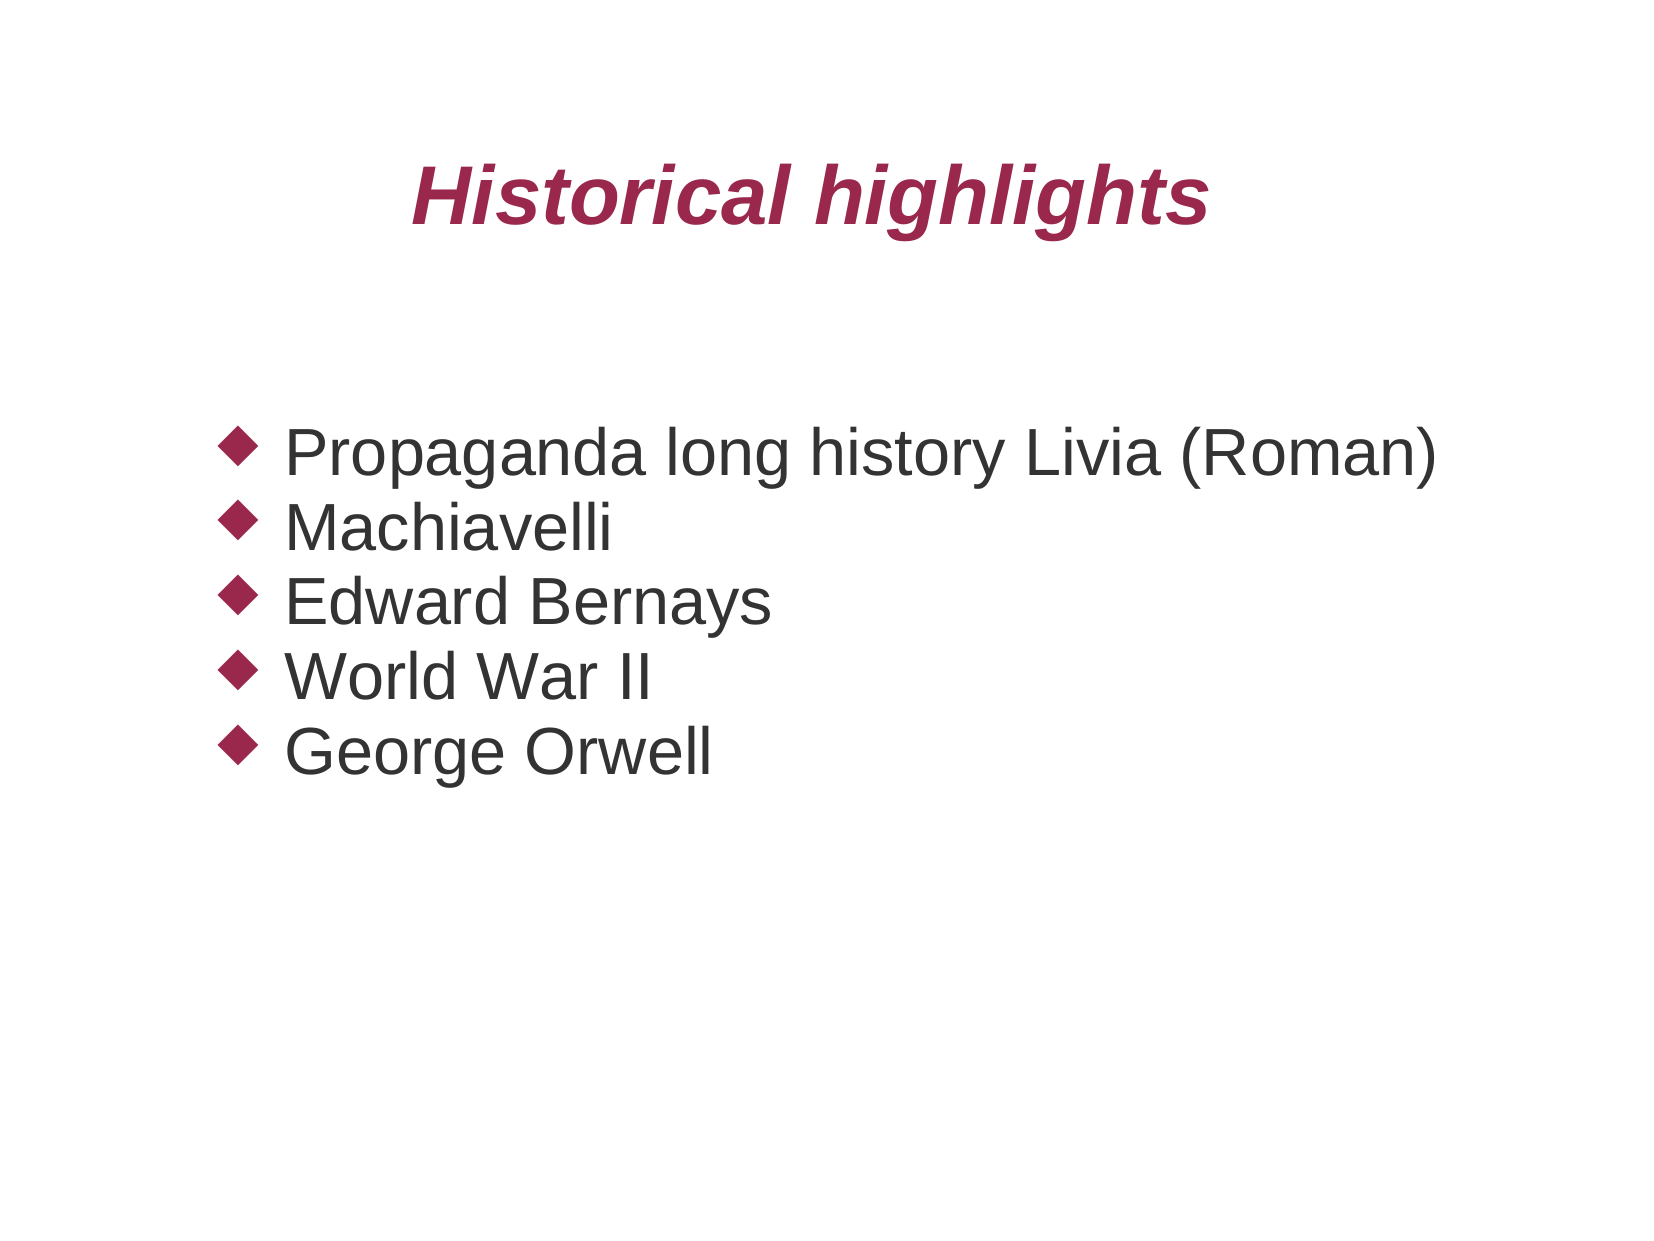

# Historical highlights
Propaganda long history Livia (Roman)
Machiavelli
Edward Bernays
World War II
George Orwell